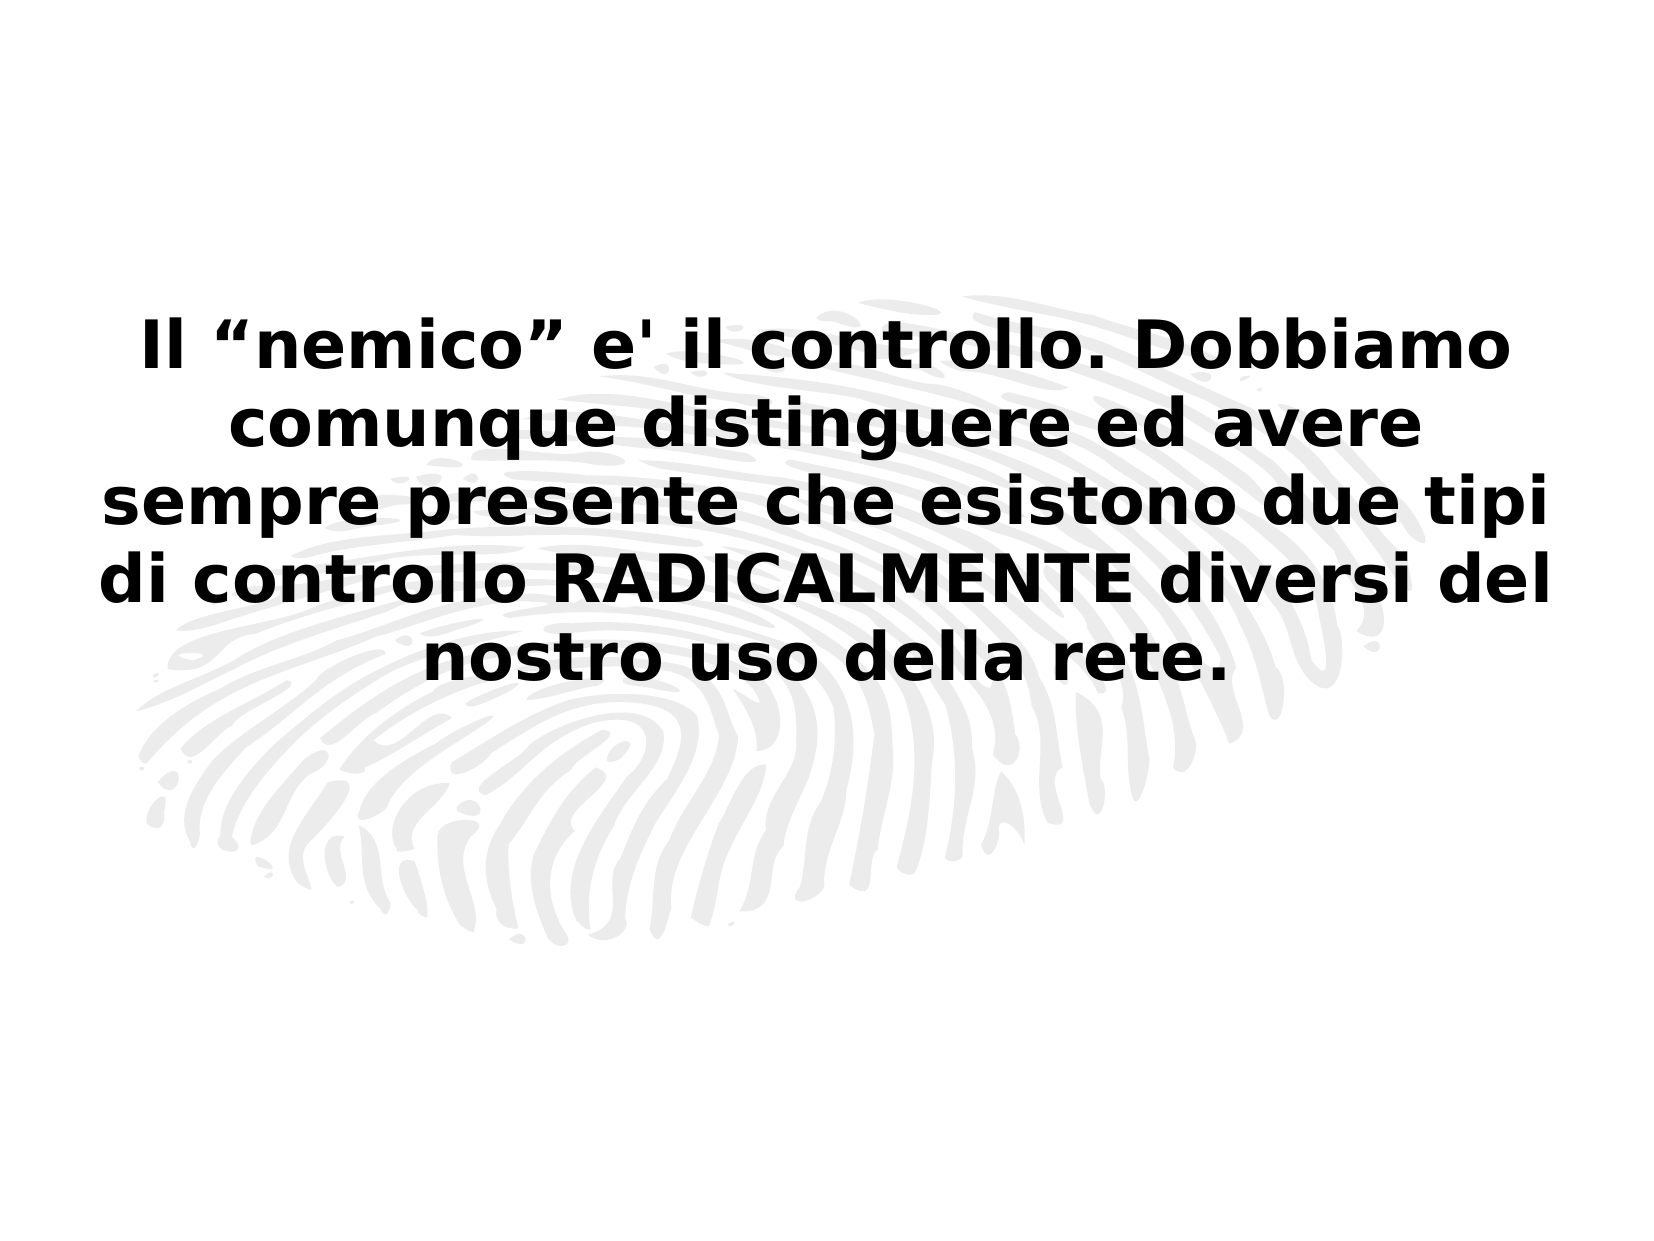

# Il “nemico” e' il controllo. Dobbiamo comunque distinguere ed avere sempre presente che esistono due tipi di controllo RADICALMENTE diversi del nostro uso della rete.